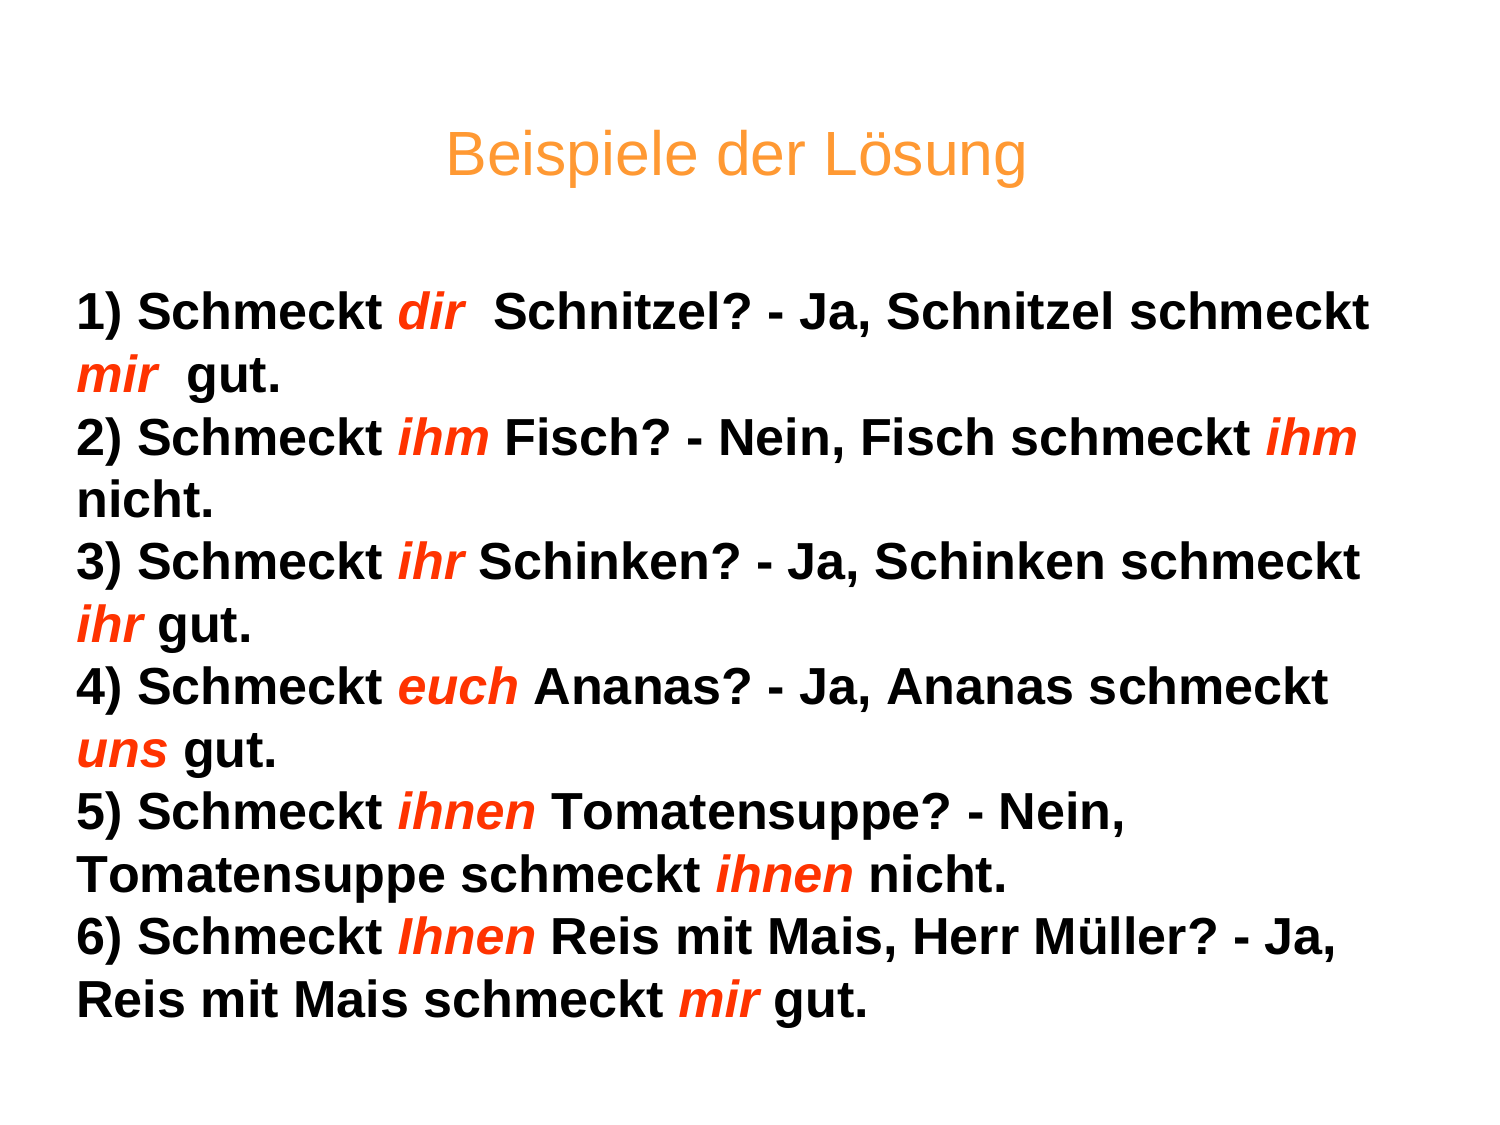

# Beispiele der Lösung
1) Schmeckt dir Schnitzel? - Ja, Schnitzel schmeckt mir gut.
2) Schmeckt ihm Fisch? - Nein, Fisch schmeckt ihm nicht.
3) Schmeckt ihr Schinken? - Ja, Schinken schmeckt ihr gut.
4) Schmeckt euch Ananas? - Ja, Ananas schmeckt uns gut.
5) Schmeckt ihnen Tomatensuppe? - Nein, Tomatensuppe schmeckt ihnen nicht.
6) Schmeckt Ihnen Reis mit Mais, Herr Müller? - Ja, Reis mit Mais schmeckt mir gut.